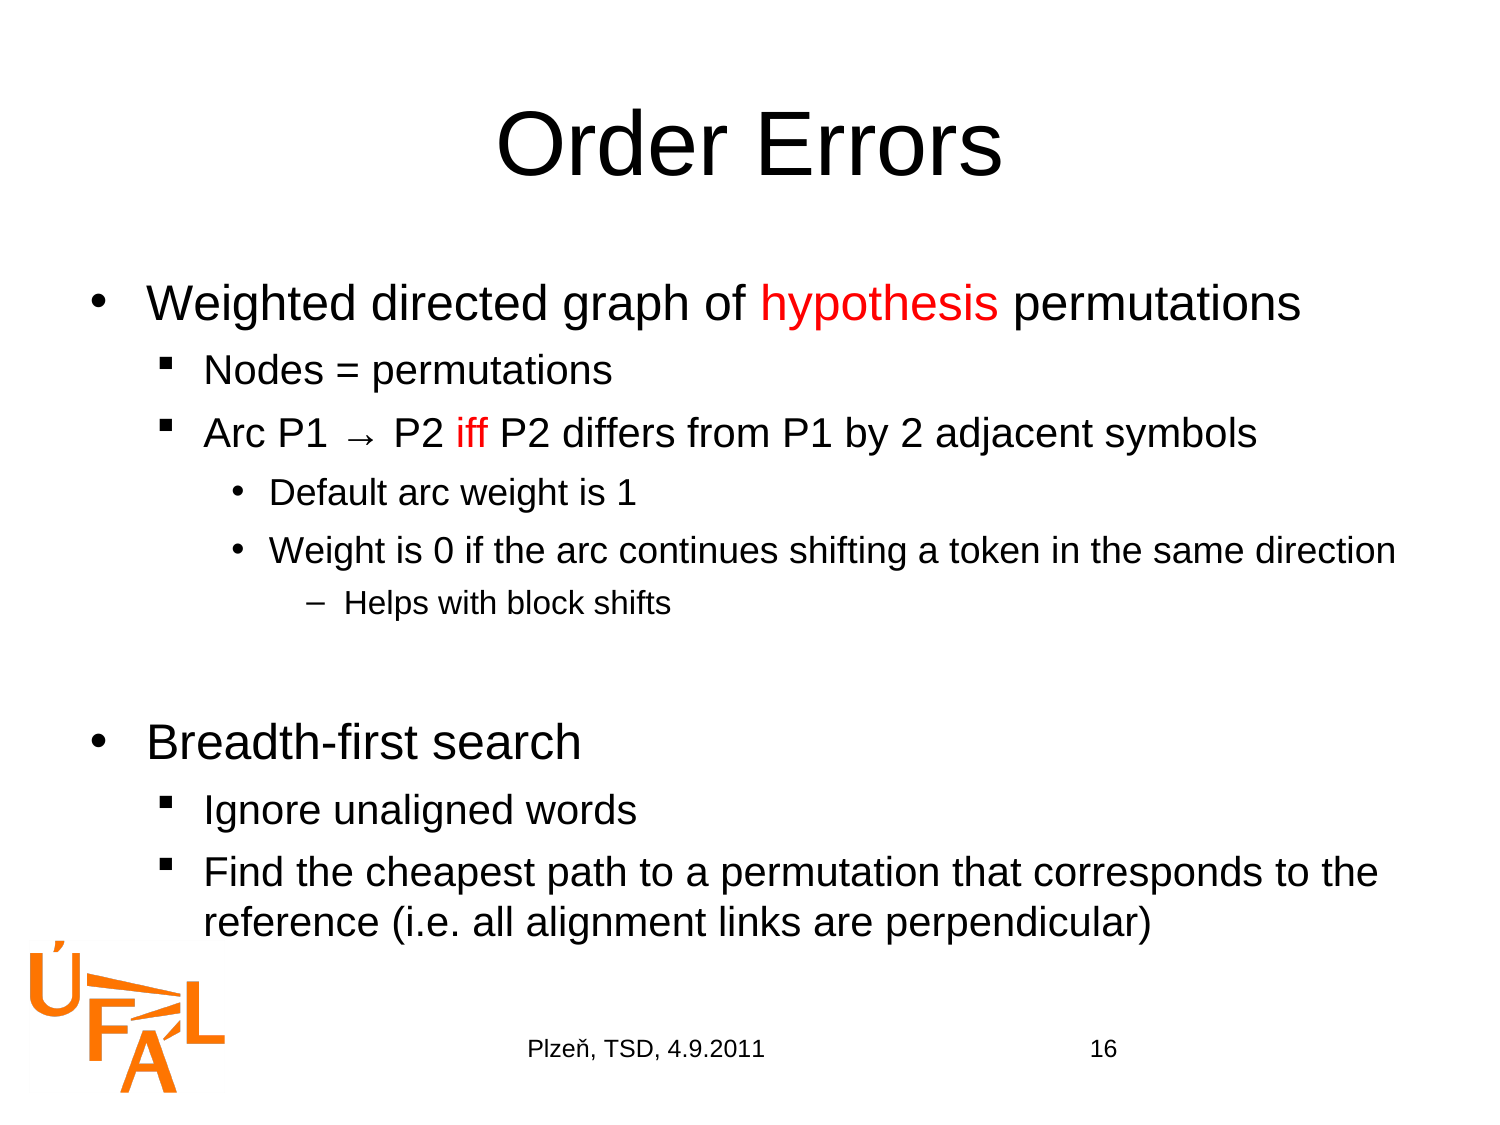

# Order Errors
Weighted directed graph of hypothesis permutations
Nodes = permutations
Arc P1 → P2 iff P2 differs from P1 by 2 adjacent symbols
Default arc weight is 1
Weight is 0 if the arc continues shifting a token in the same direction
Helps with block shifts
Breadth-first search
Ignore unaligned words
Find the cheapest path to a permutation that corresponds to the reference (i.e. all alignment links are perpendicular)
Plzeň, TSD, 4.9.2011
16